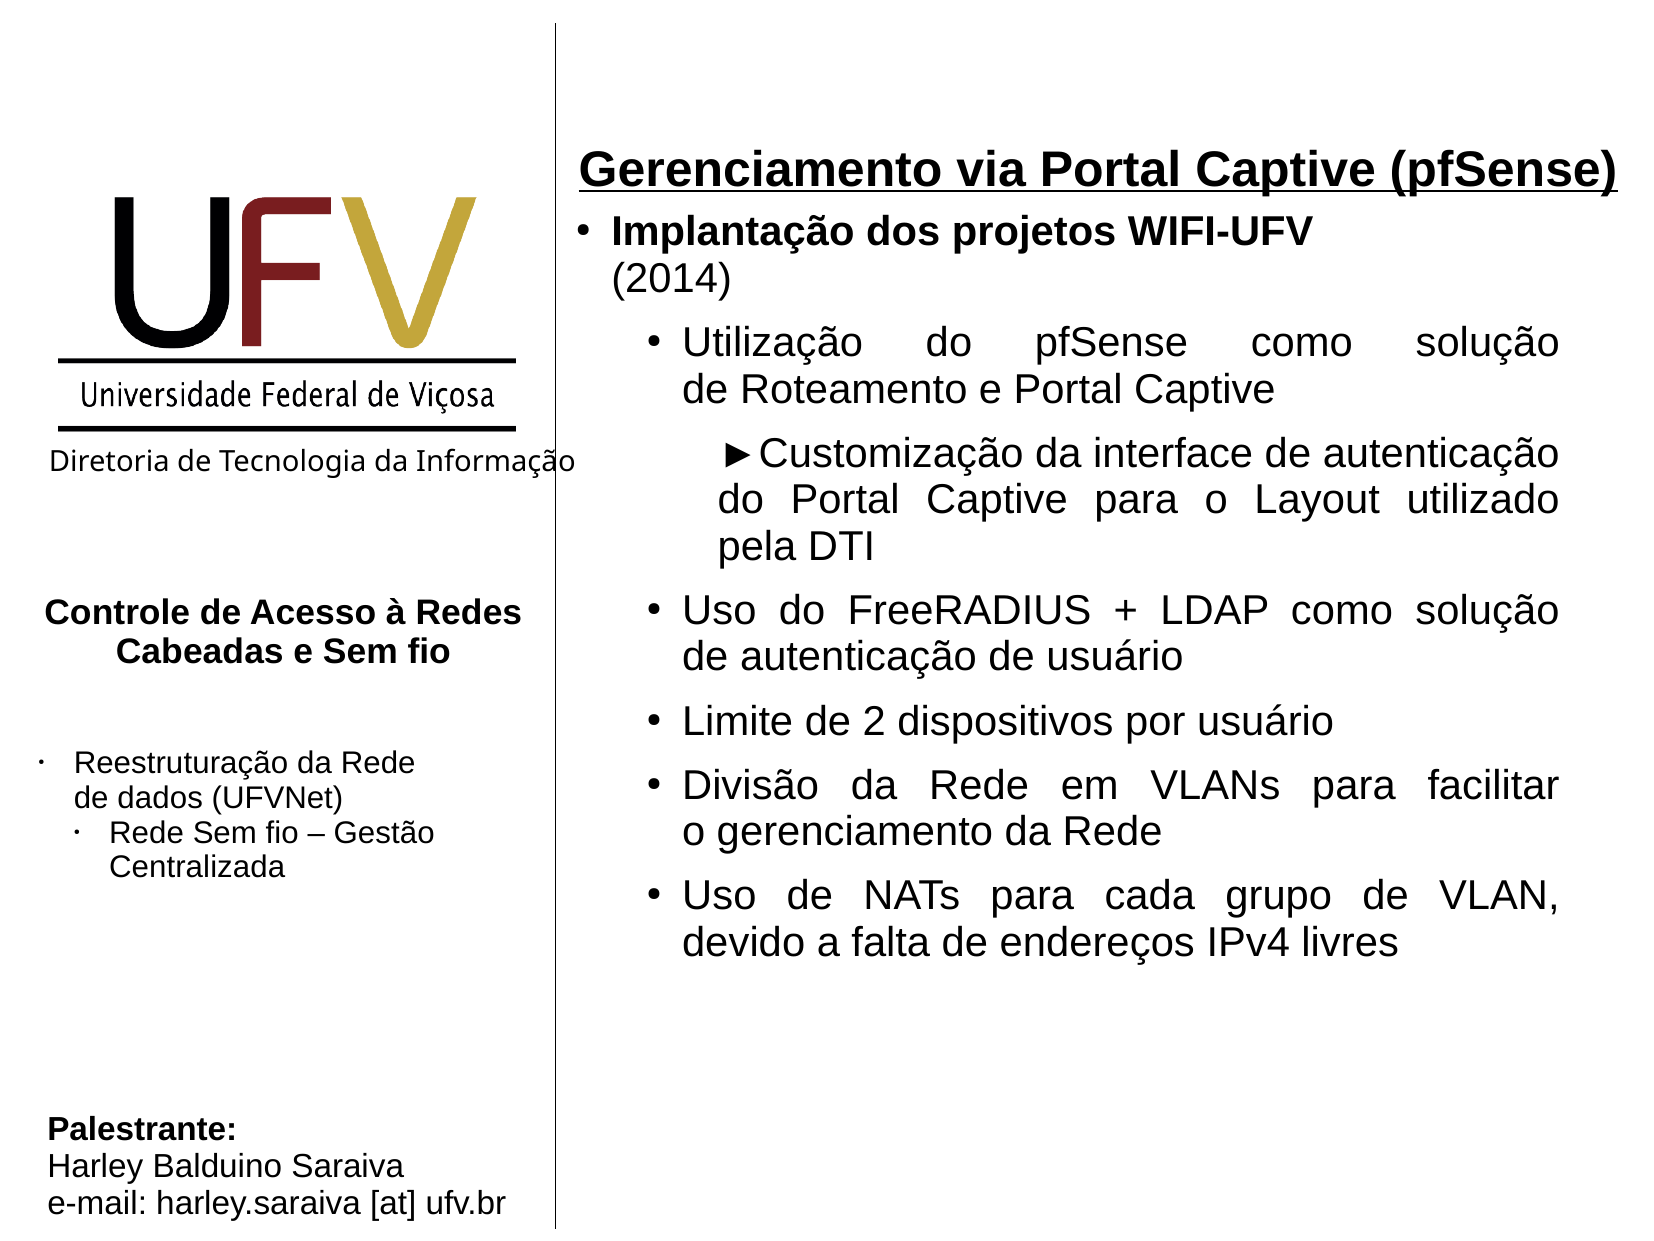

Gerenciamento via Portal Captive (pfSense)
Implantação dos projetos WIFI-UFV
(2014)
Utilização do pfSense como solução
de Roteamento e Portal Captive
►Customização da interface de autenticação
do Portal Captive para o Layout utilizado
pela DTI
Uso do FreeRADIUS + LDAP como solução
de autenticação de usuário
Limite de 2 dispositivos por usuário
Divisão da Rede em VLANs para facilitar
o gerenciamento da Rede
Uso de NATs para cada grupo de VLAN,
devido a falta de endereços IPv4 livres
Diretoria de Tecnologia da Informação
# Controle de Acesso à Redes Cabeadas e Sem fio
Reestruturação da Rede
de dados (UFVNet)
Rede Sem fio – Gestão
Centralizada
Palestrante:
Harley Balduino Saraiva
e-mail: harley.saraiva [at] ufv.br